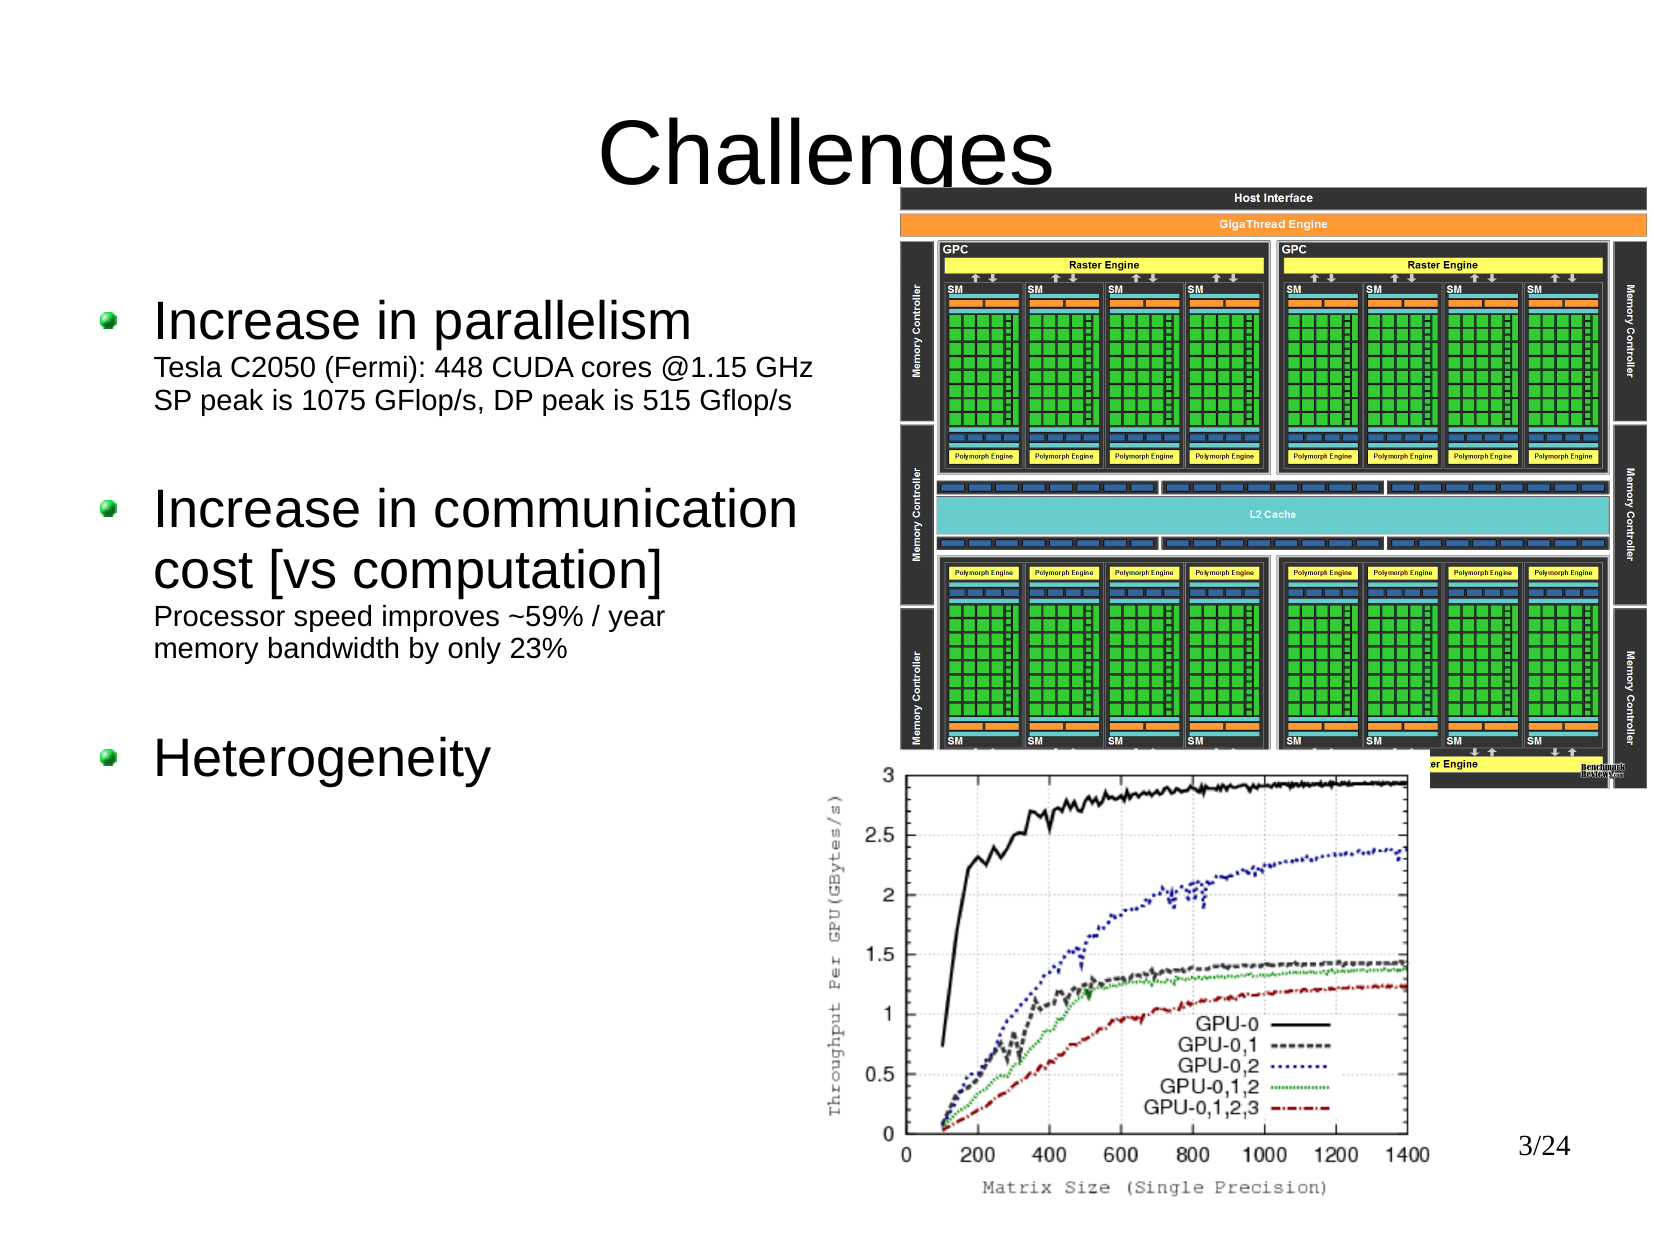

# Challenges
Increase in parallelism
Tesla C2050 (Fermi): 448 CUDA cores @1.15 GHz
SP peak is 1075 GFlop/s, DP peak is 515 Gflop/s
Increase in communication
cost [vs computation]
Processor speed improves ~59% / year
memory bandwidth by only 23%
Heterogeneity
3